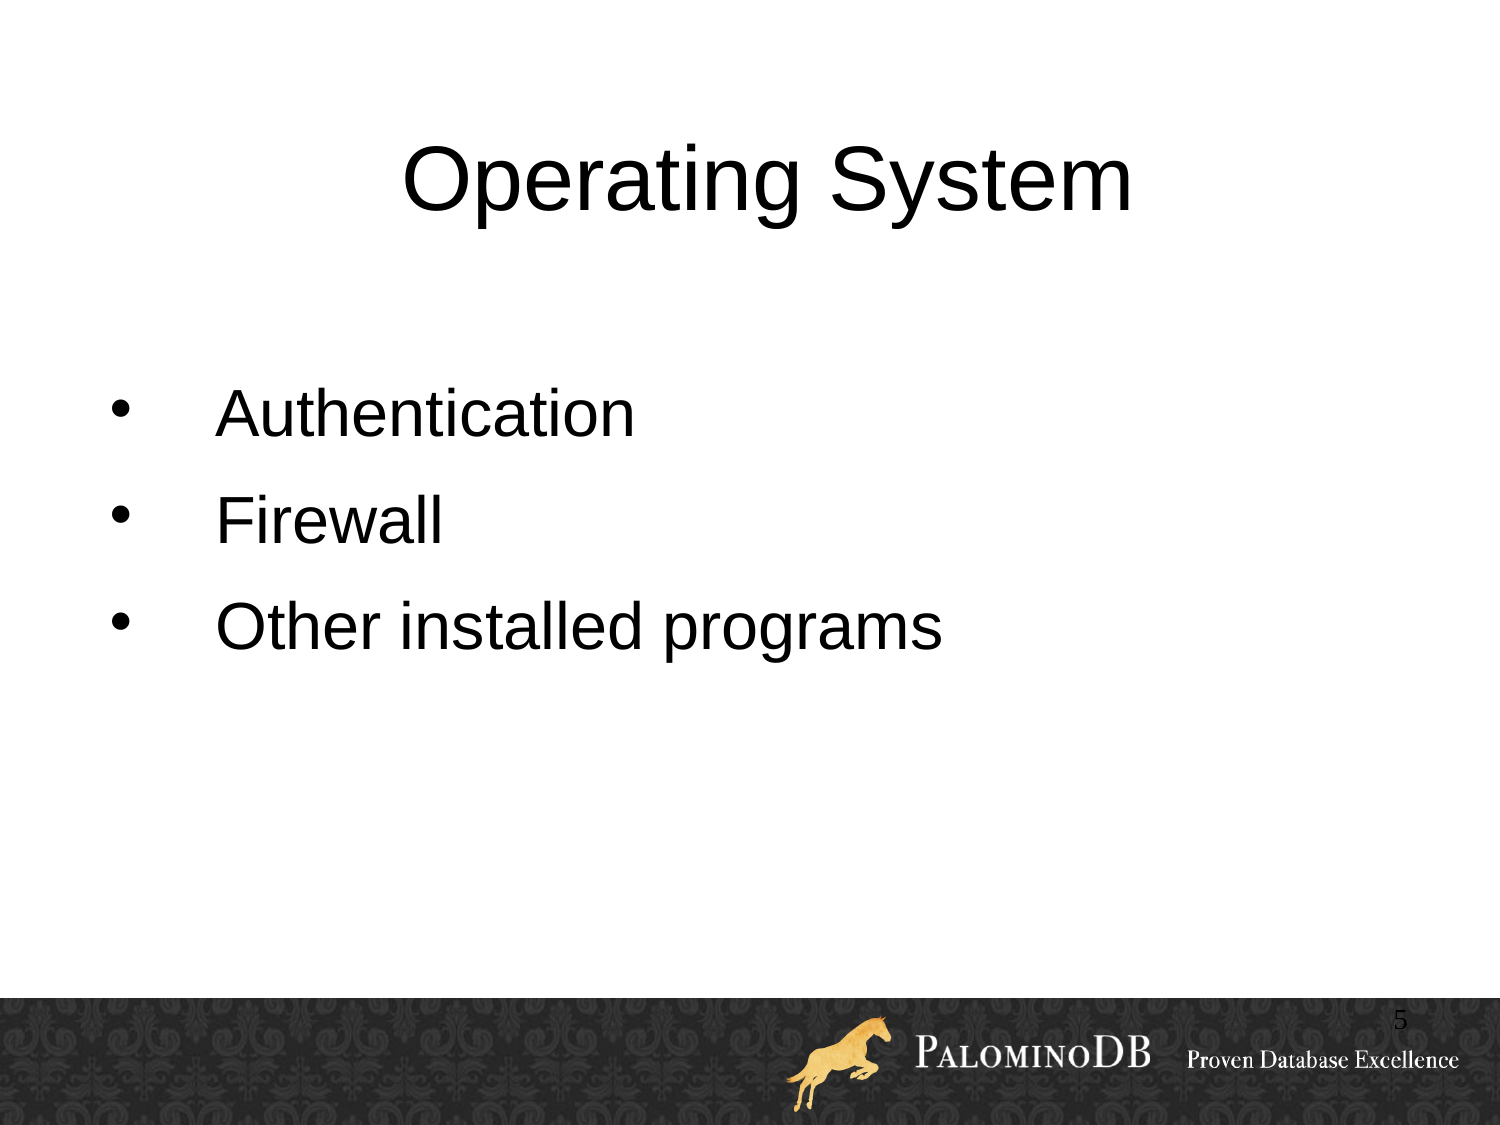

# Operating System
Authentication
Firewall
Other installed programs